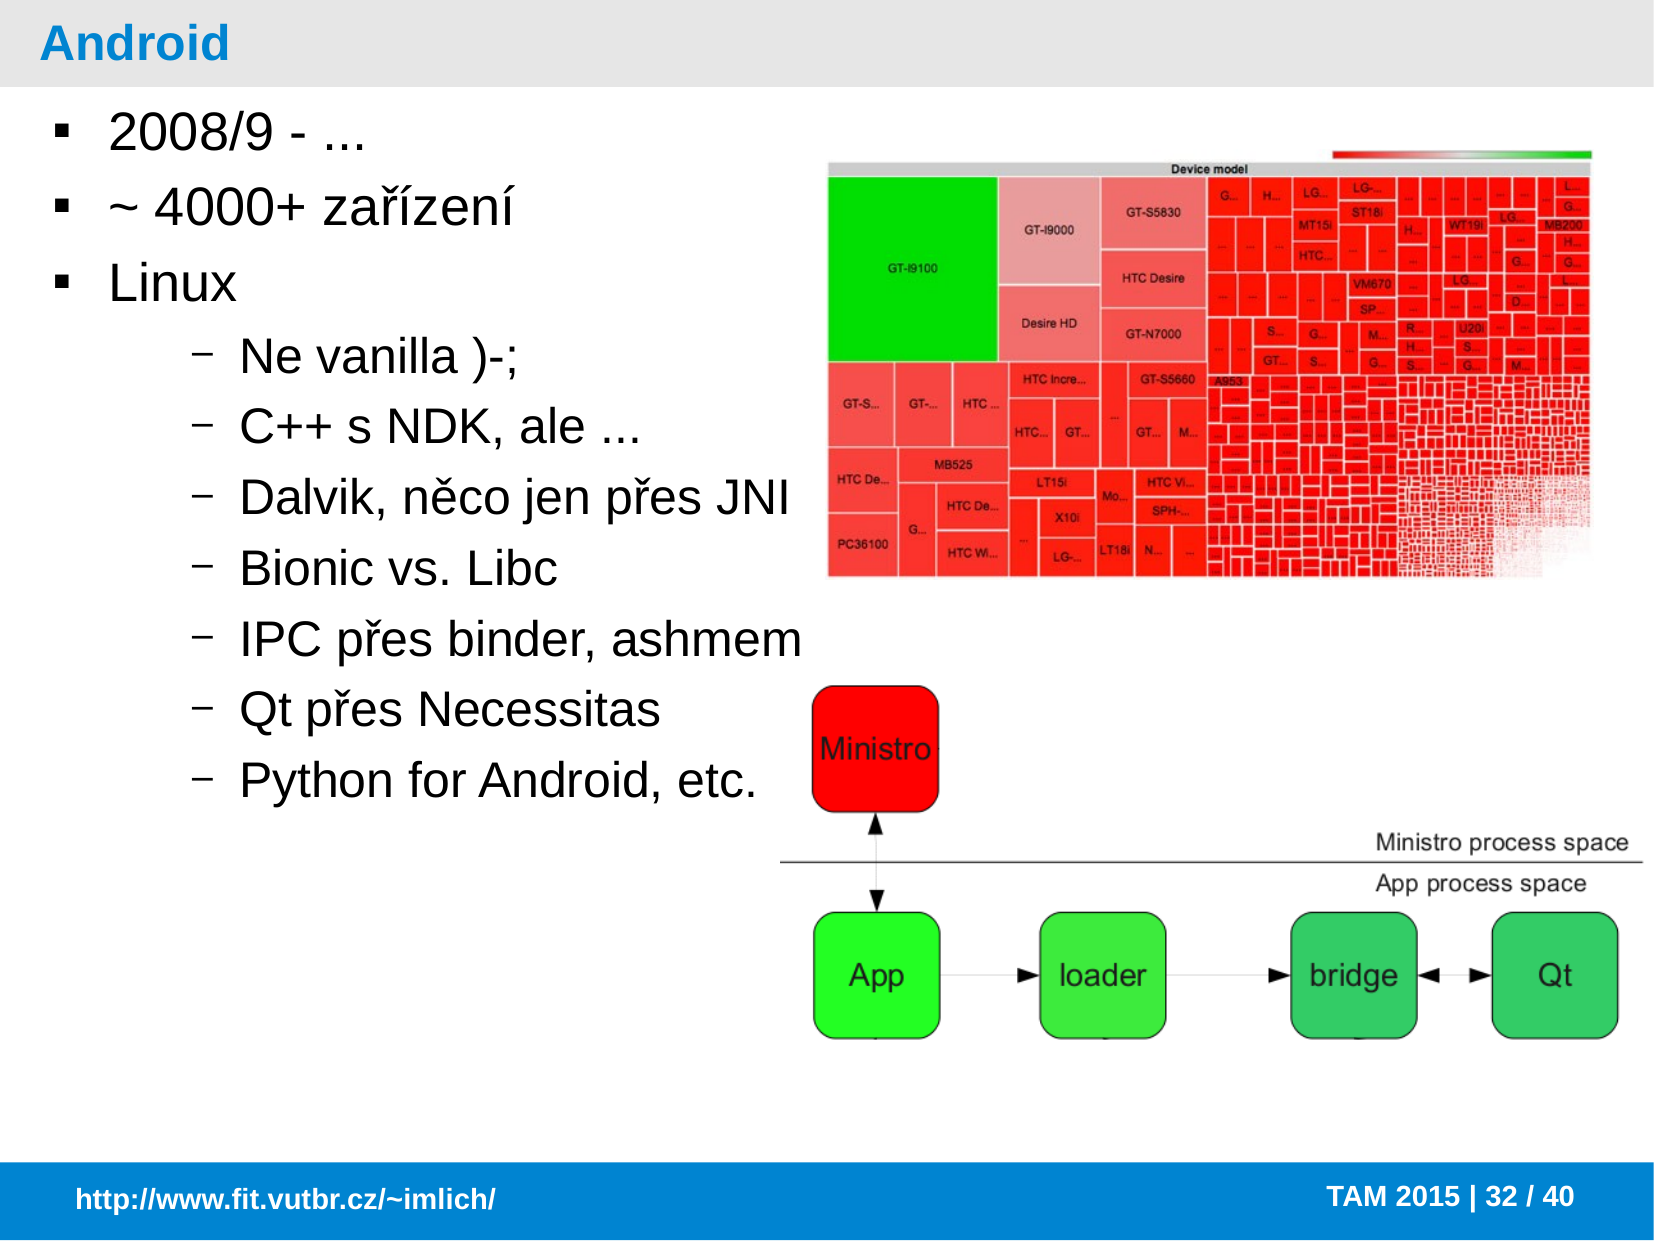

# Android
2008/9 - ...
~ 4000+ zařízení
Linux
Ne vanilla )-;
C++ s NDK, ale ...
Dalvik, něco jen přes JNI
Bionic vs. Libc
IPC přes binder, ashmem
Qt přes Necessitas
Python for Android, etc.